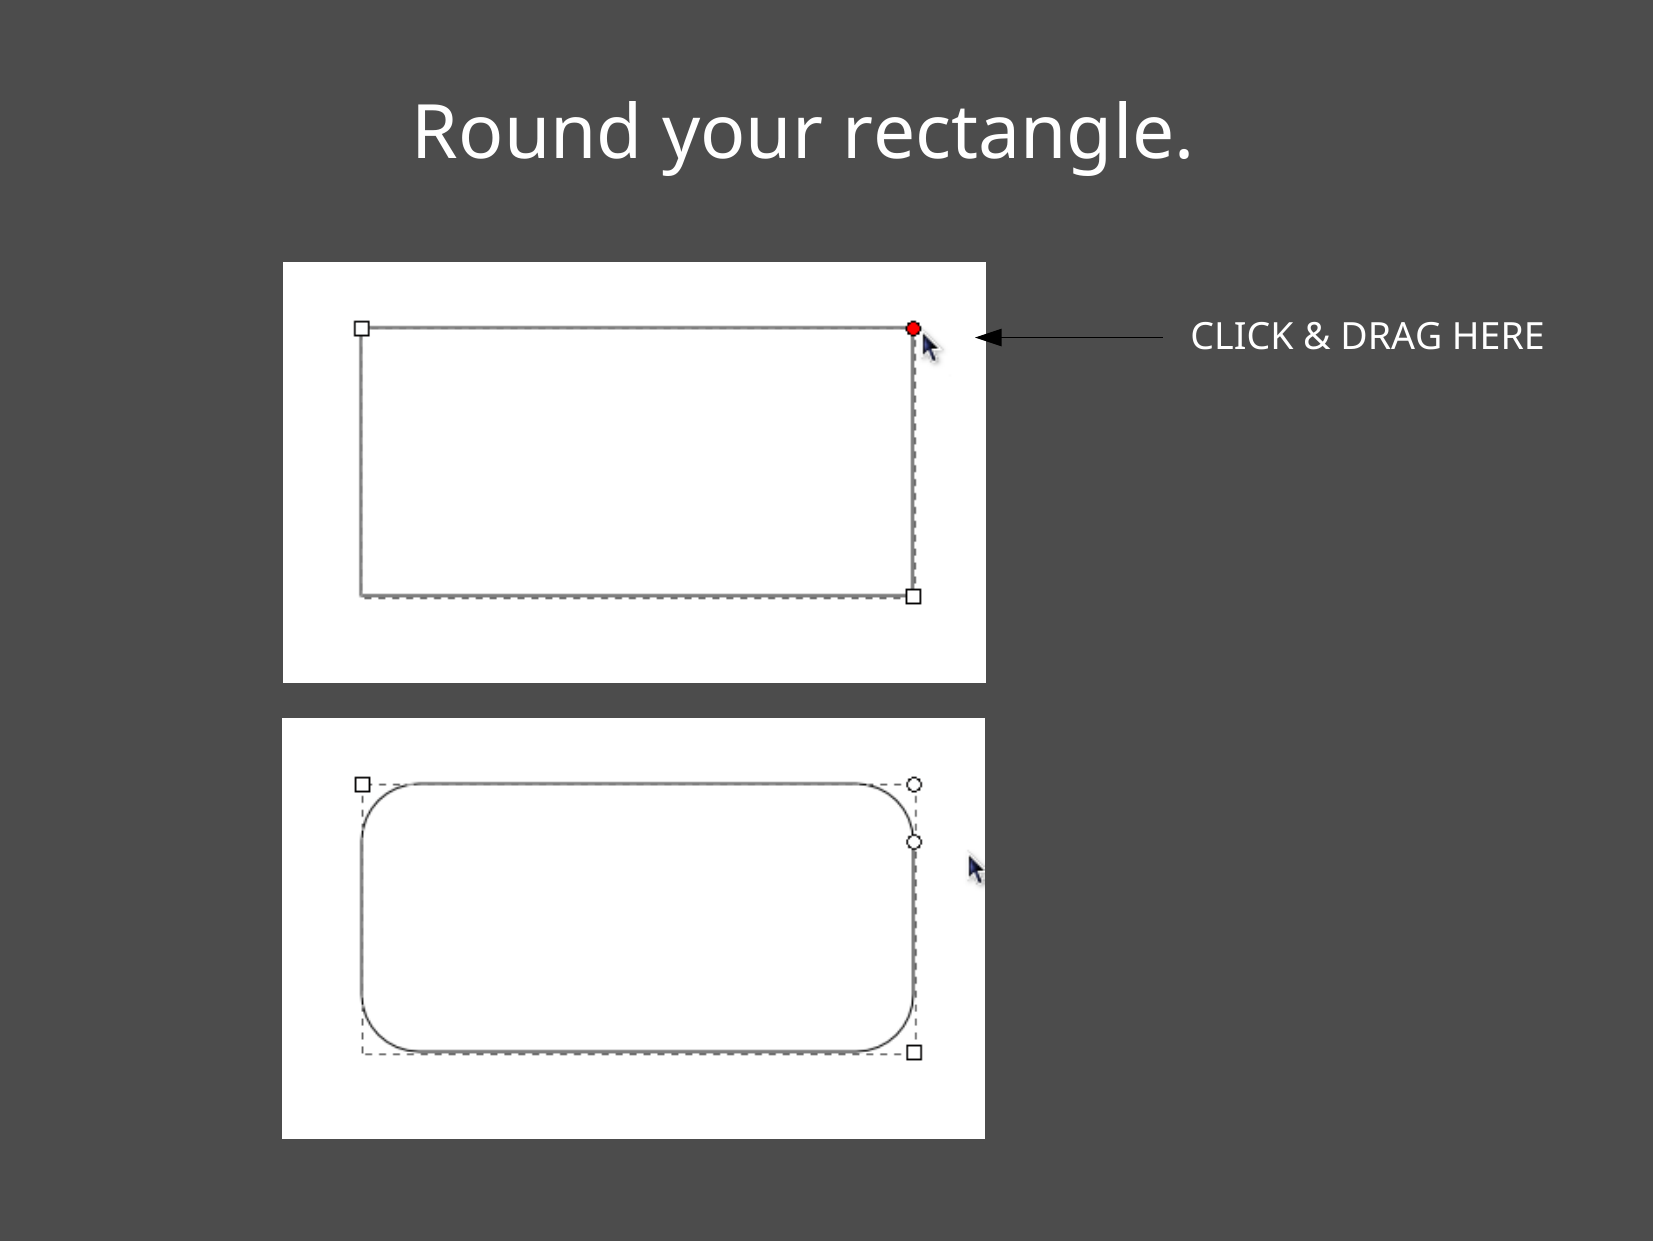

# Round your rectangle.
CLICK & DRAG HERE